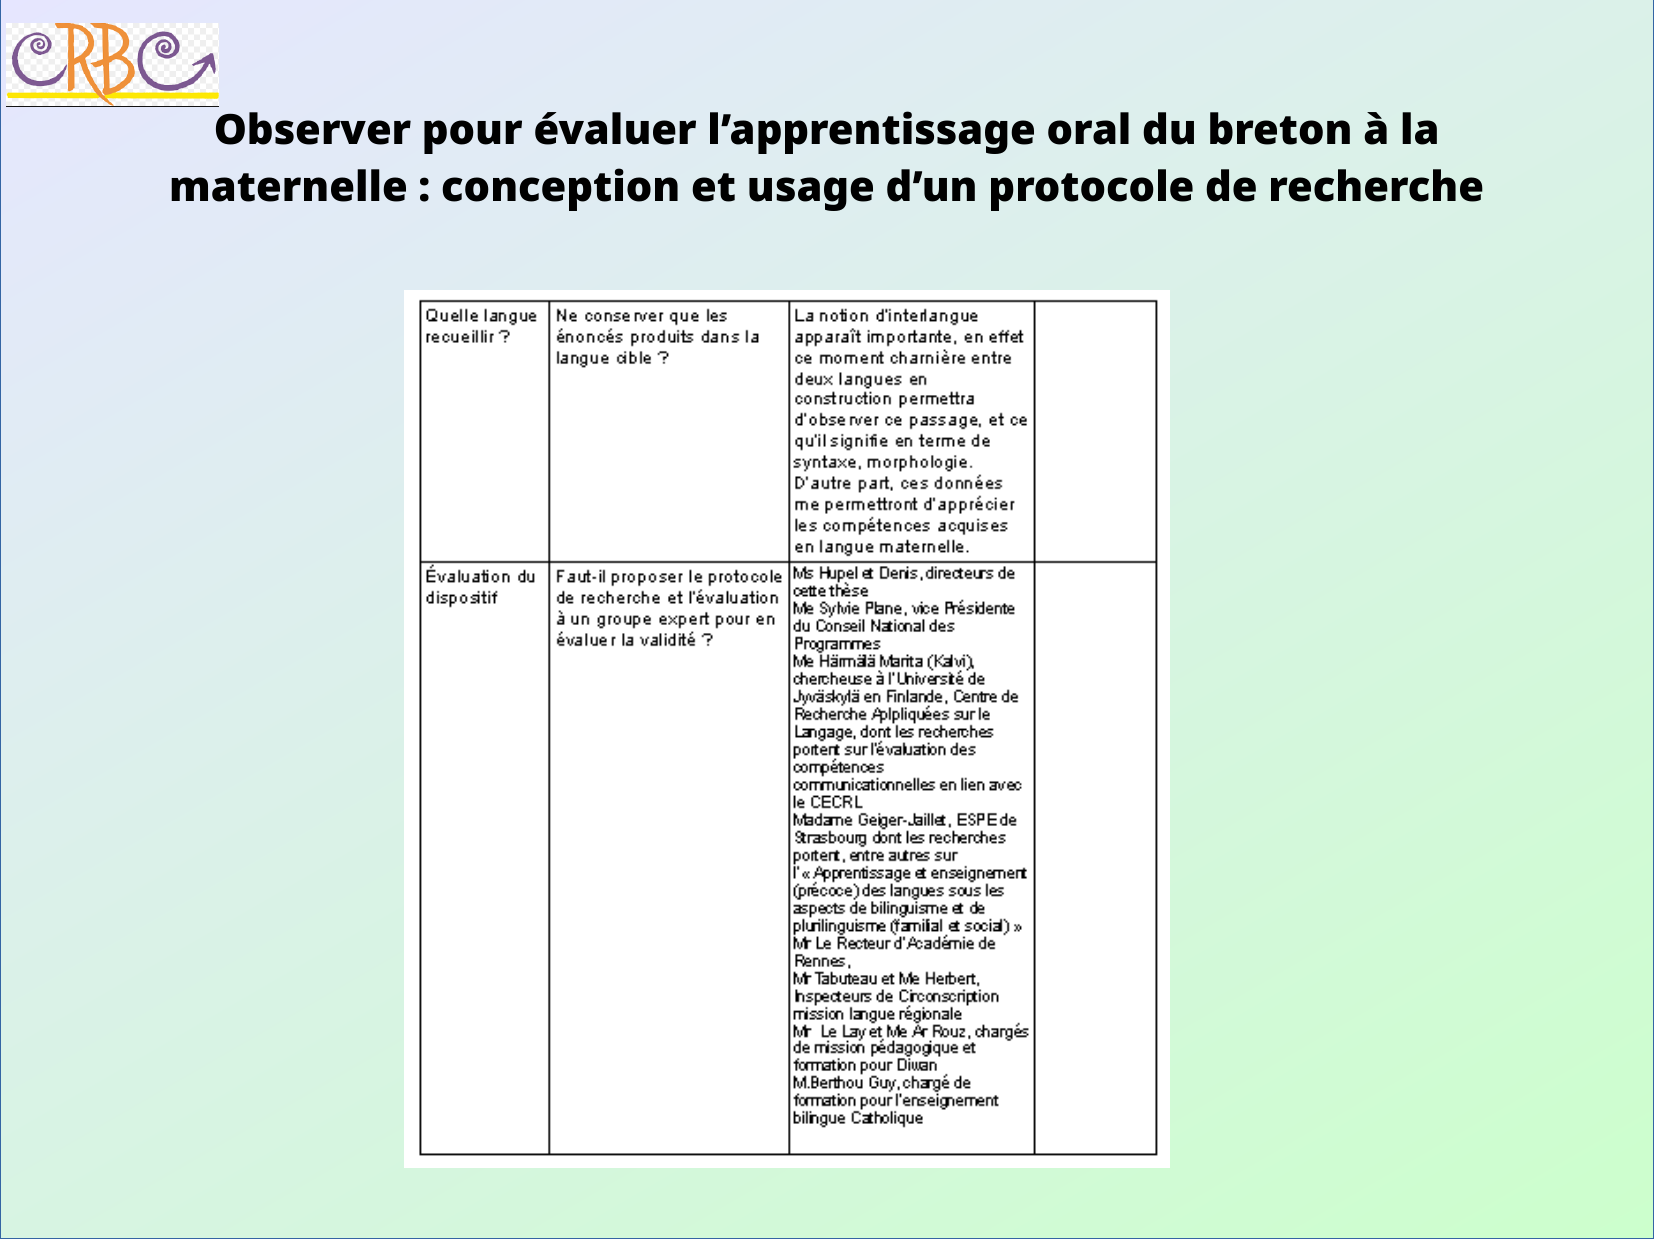

# Observer pour évaluer l’apprentissage oral du breton à la maternelle : conception et usage d’un protocole de recherche